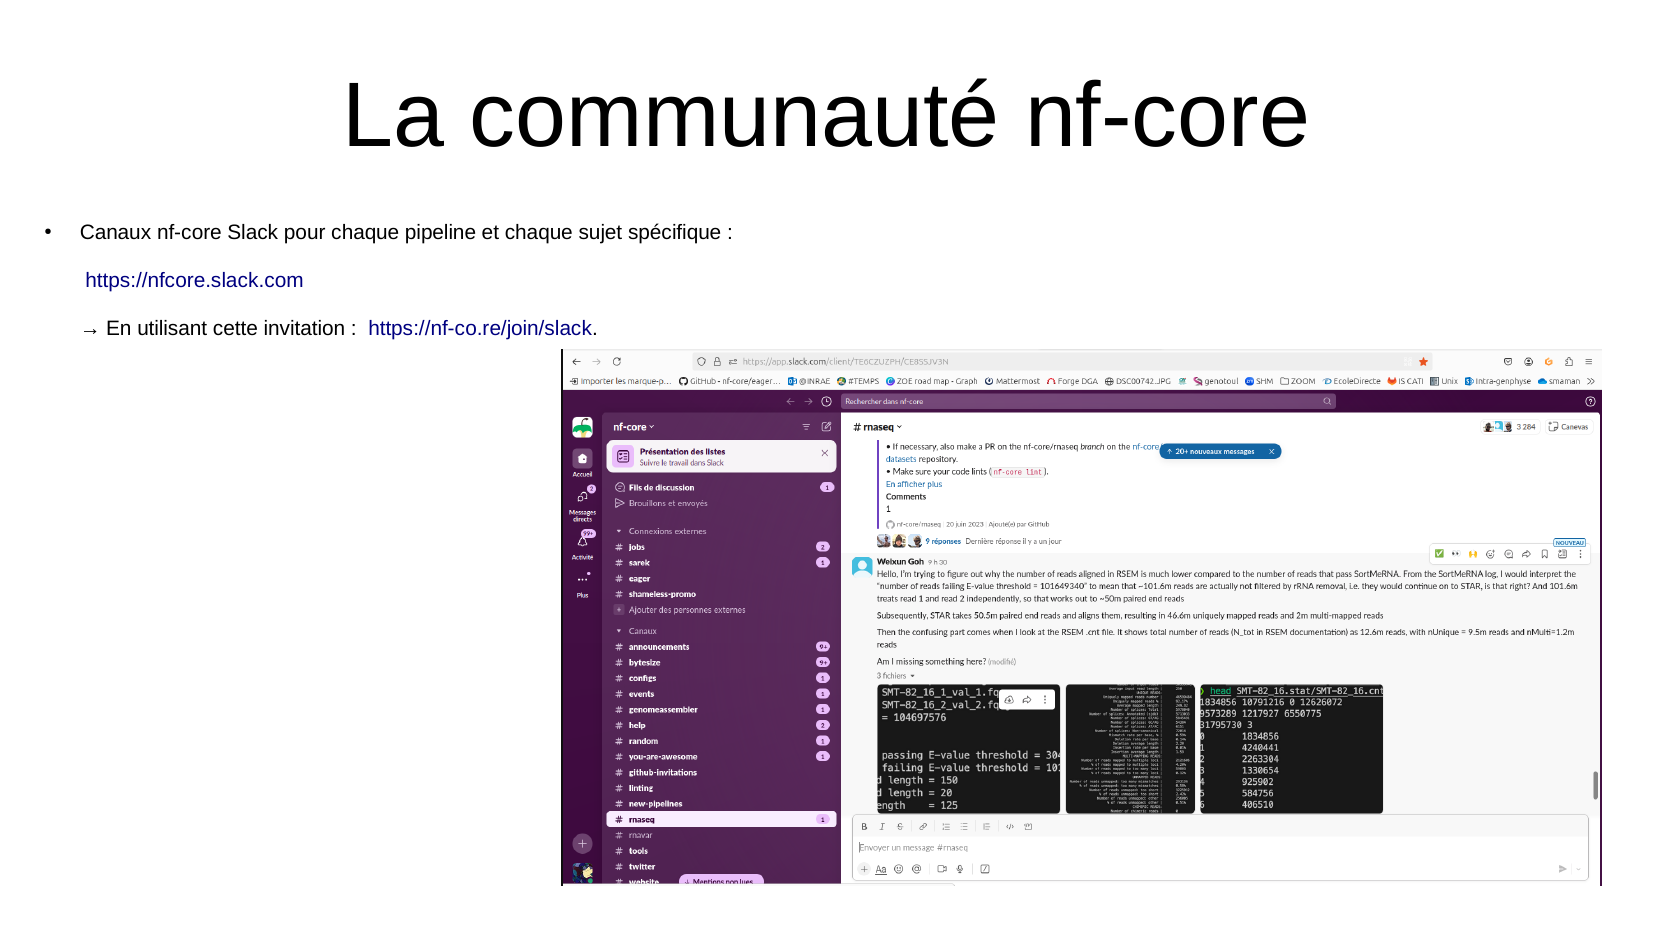

# La communauté nf-core
Canaux nf-core Slack pour chaque pipeline et chaque sujet spécifique :
 https://nfcore.slack.com
→ En utilisant cette invitation : https://nf-co.re/join/slack.